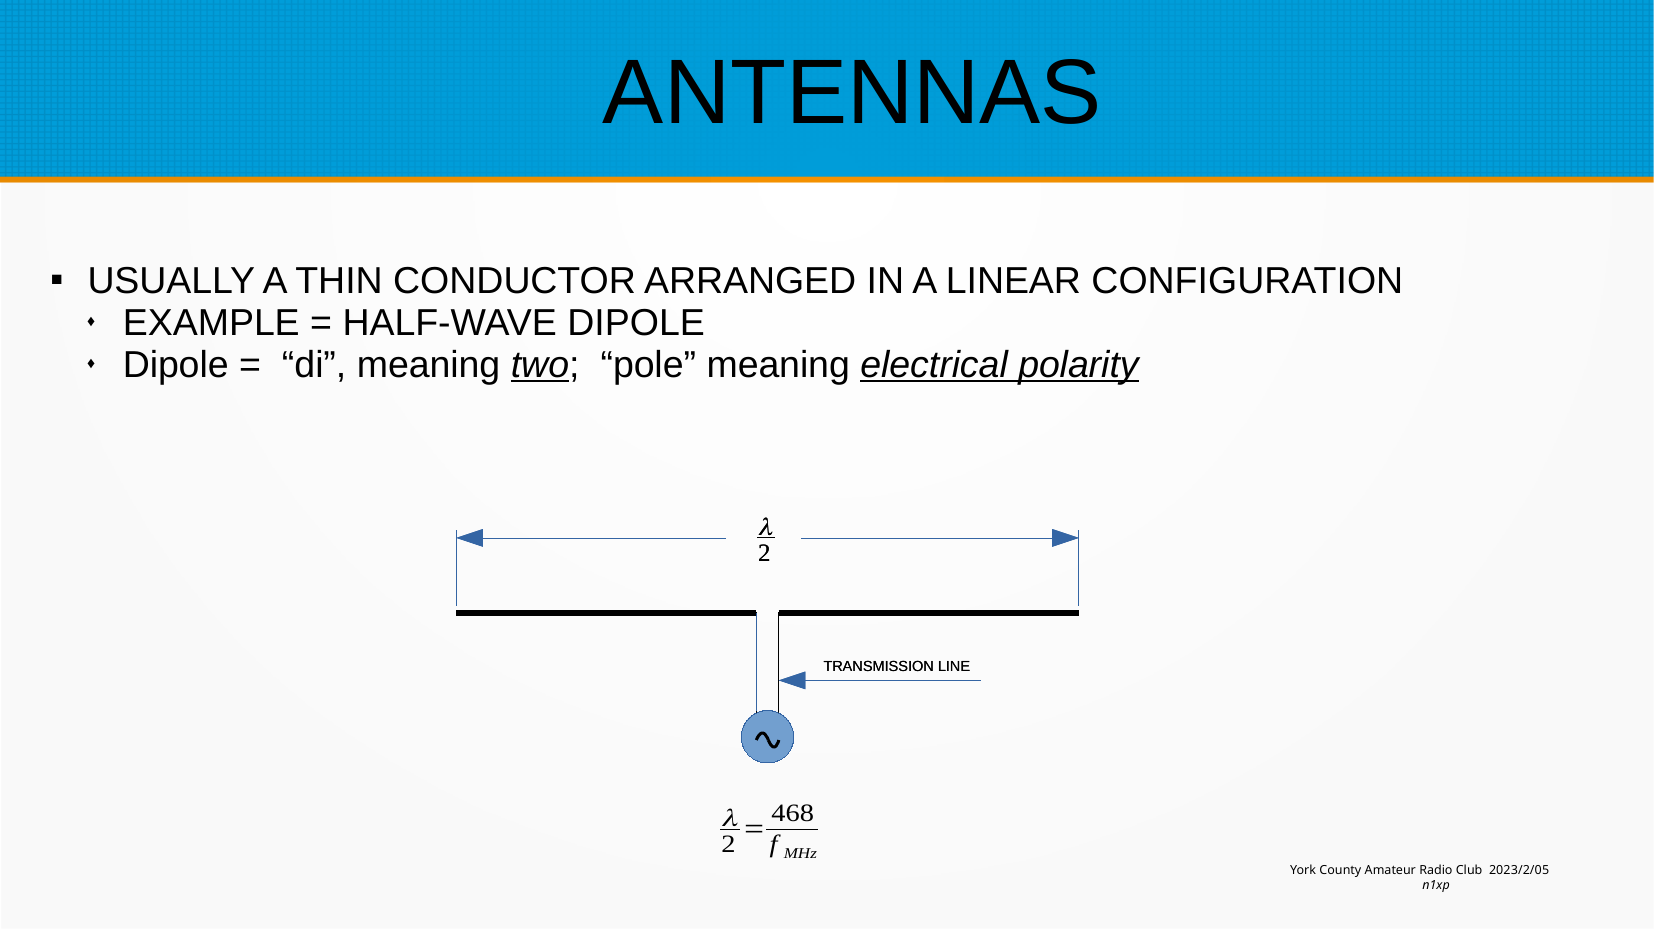

ANTENNAS
USUALLY A THIN CONDUCTOR ARRANGED IN A LINEAR CONFIGURATION
EXAMPLE = HALF-WAVE DIPOLE
Dipole = “di”, meaning two; “pole” meaning electrical polarity
TRANSMISSION LINE
TRANSMISSION LINE
York County Amateur Radio Club 2023/2/05
n1xp